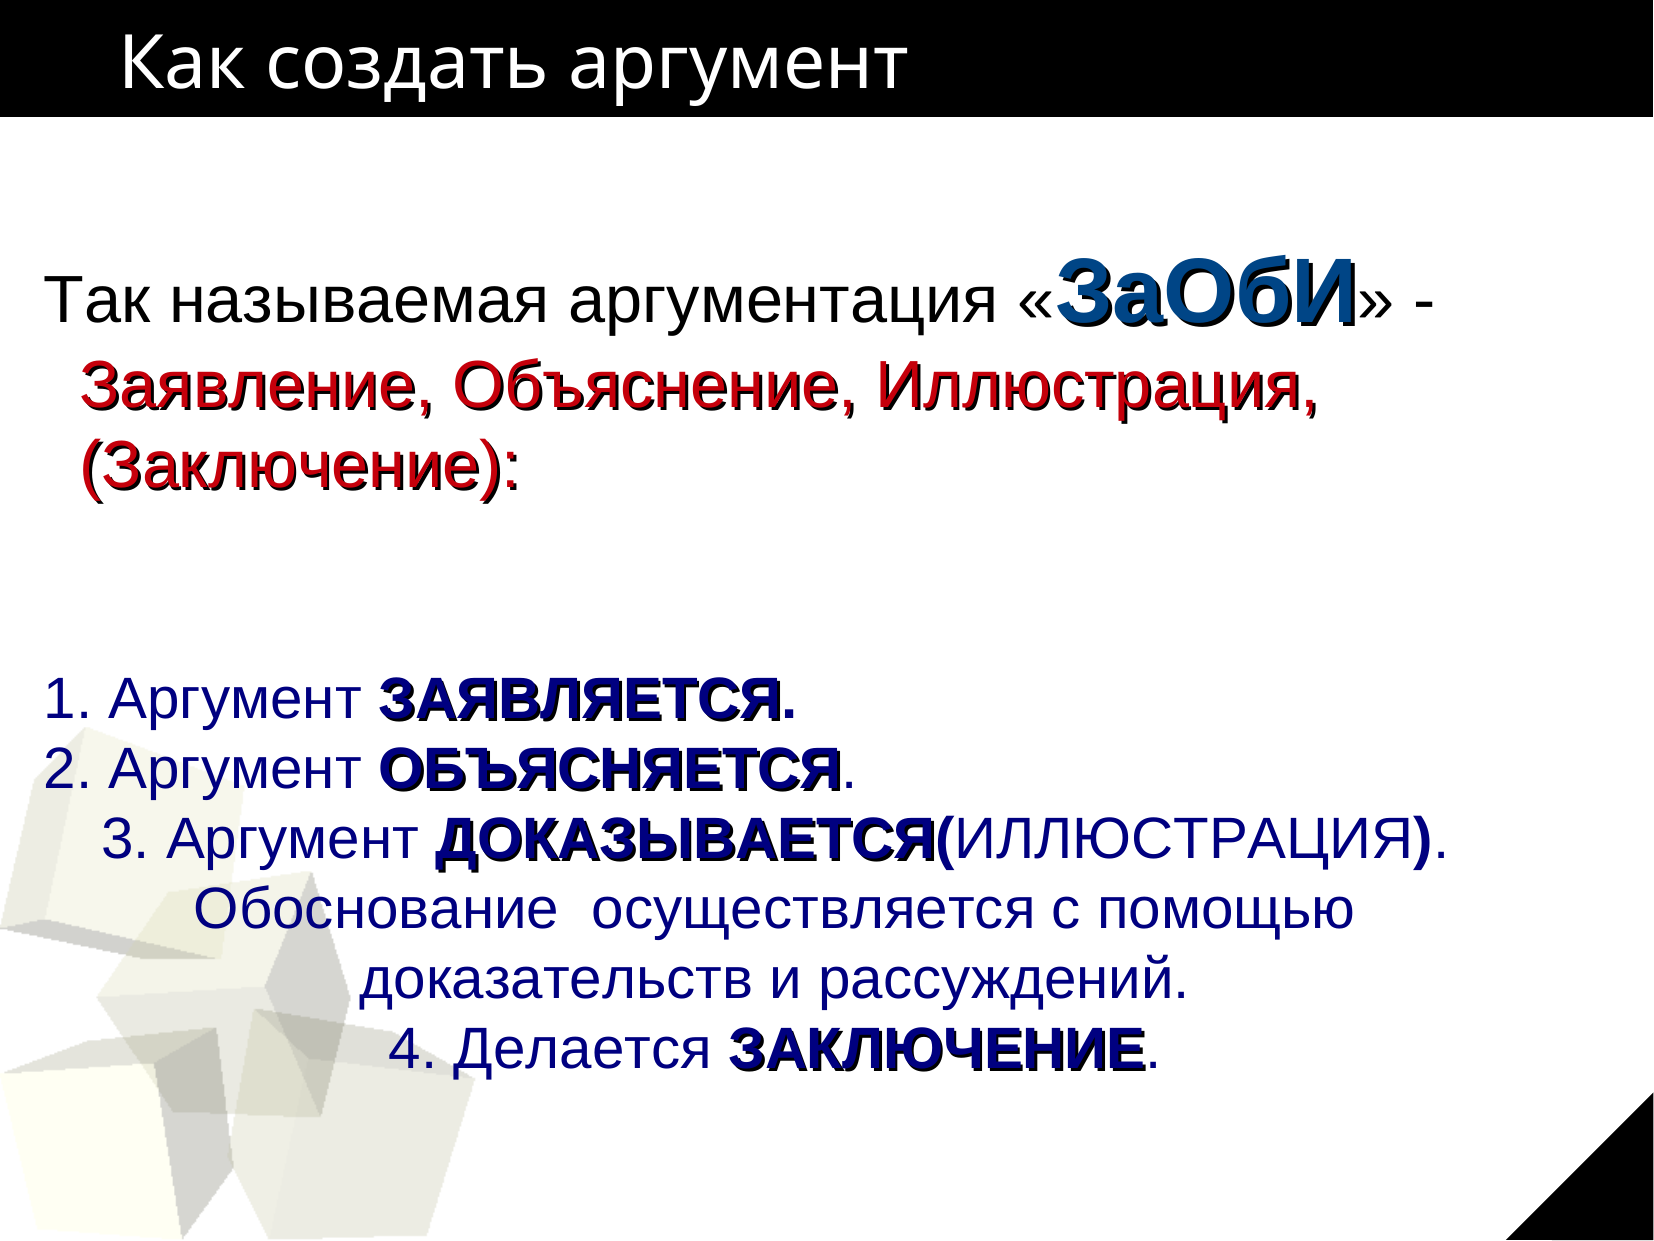

# Как создать аргумент
Так называемая аргументация «ЗаОбИ» - Заявление, Объяснение, Иллюстрация, (Заключение):
1. Аргумент ЗАЯВЛЯЕТСЯ.
2. Аргумент ОБЪЯСНЯЕТСЯ.
3. Аргумент ДОКАЗЫВАЕТСЯ(ИЛЛЮСТРАЦИЯ). Обоснование осуществляется с помощью доказательств и рассуждений.
4. Делается ЗАКЛЮЧЕНИЕ.